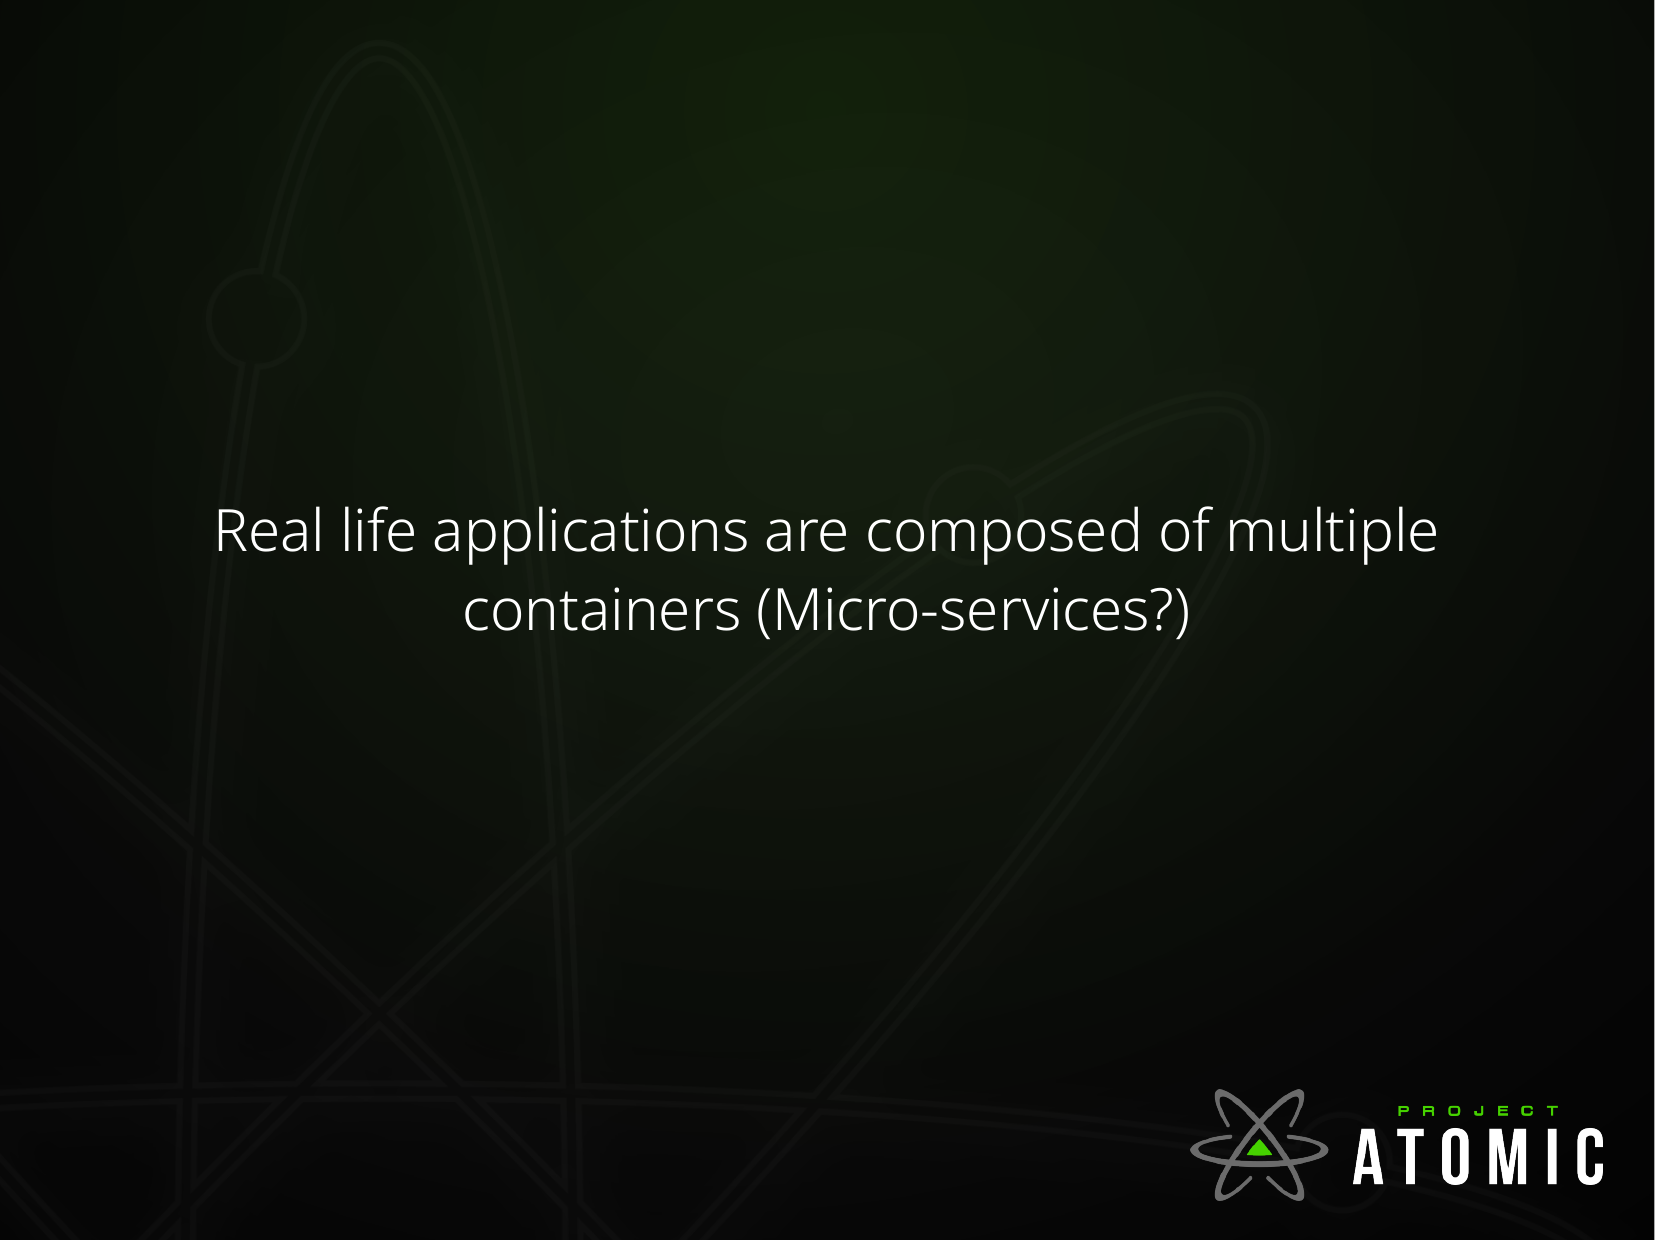

# Real life applications are composed of multiple containers (Micro-services?)